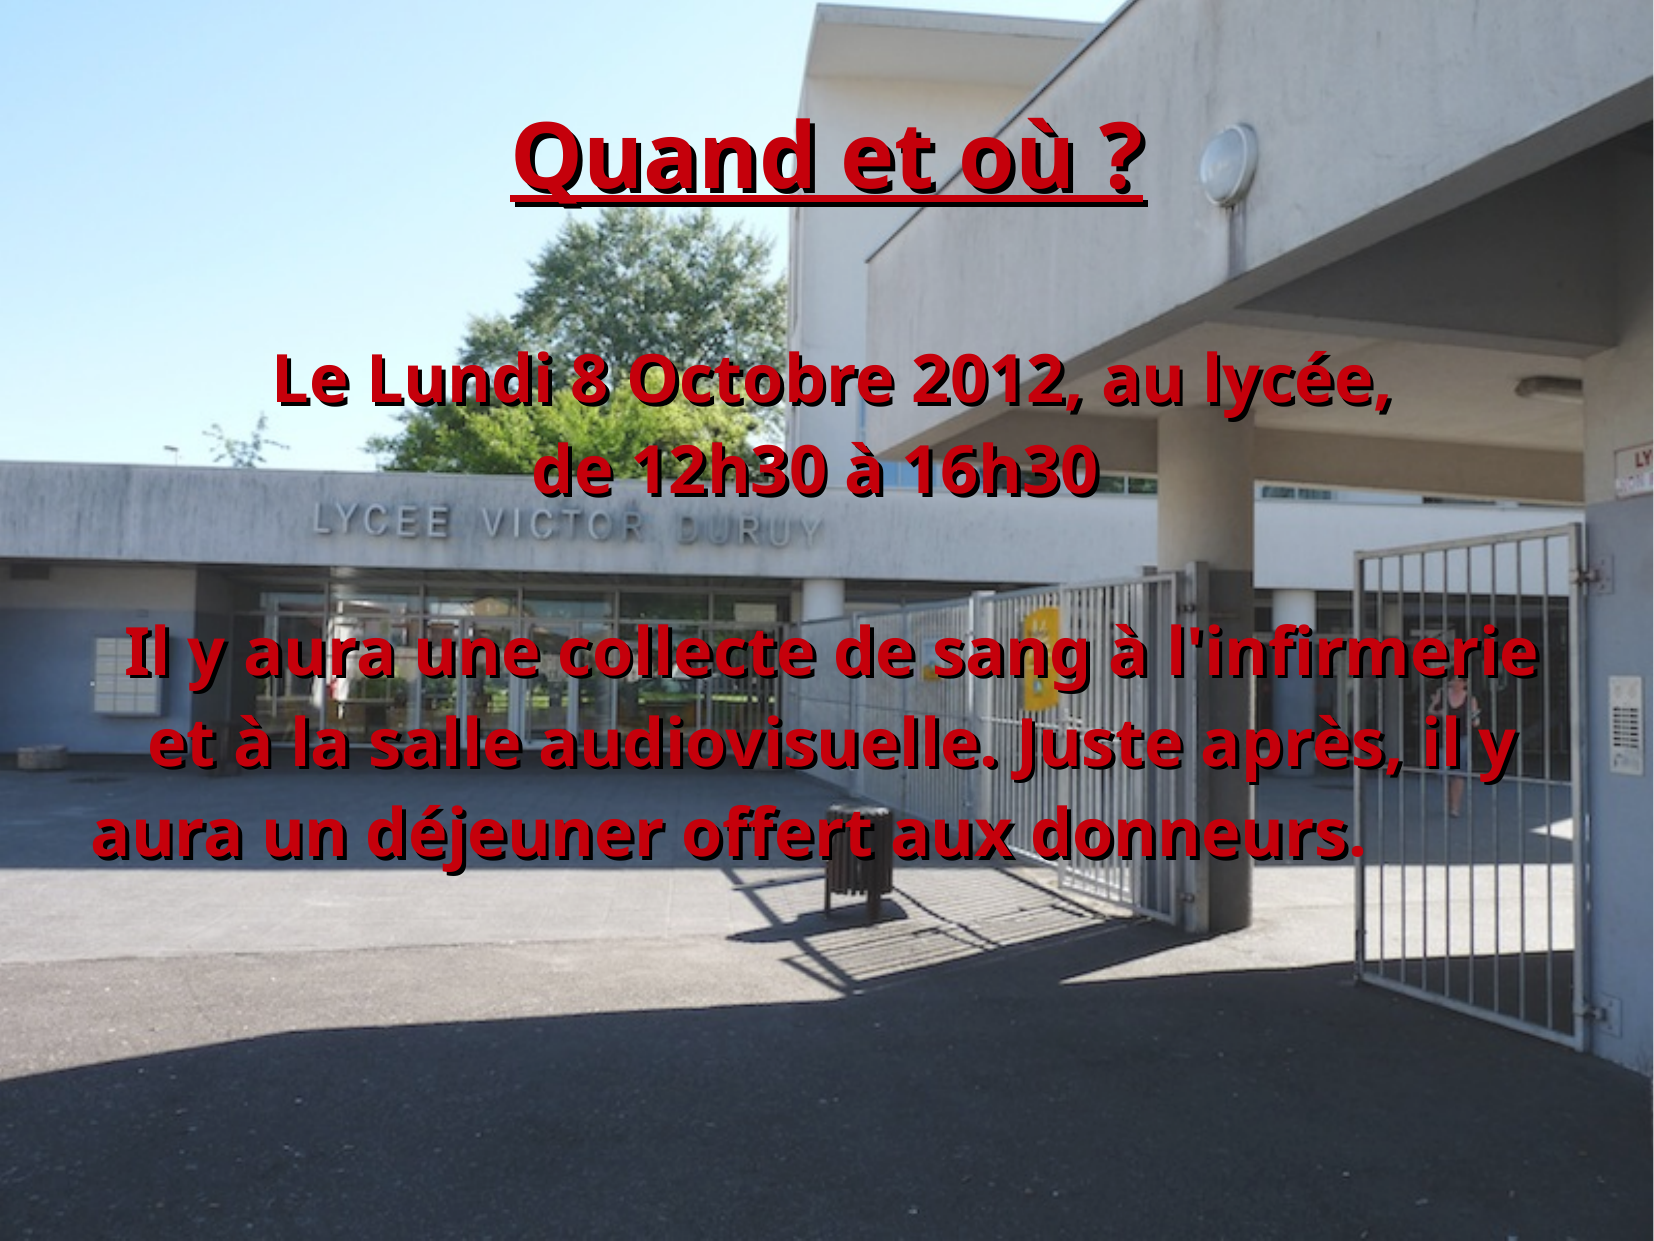

# Quand et où ?
Le Lundi 8 Octobre 2012, au lycée,
de 12h30 à 16h30
Il y aura une collecte de sang à l'infirmerie et à la salle audiovisuelle. Juste après, il y aura un déjeuner offert aux donneurs.